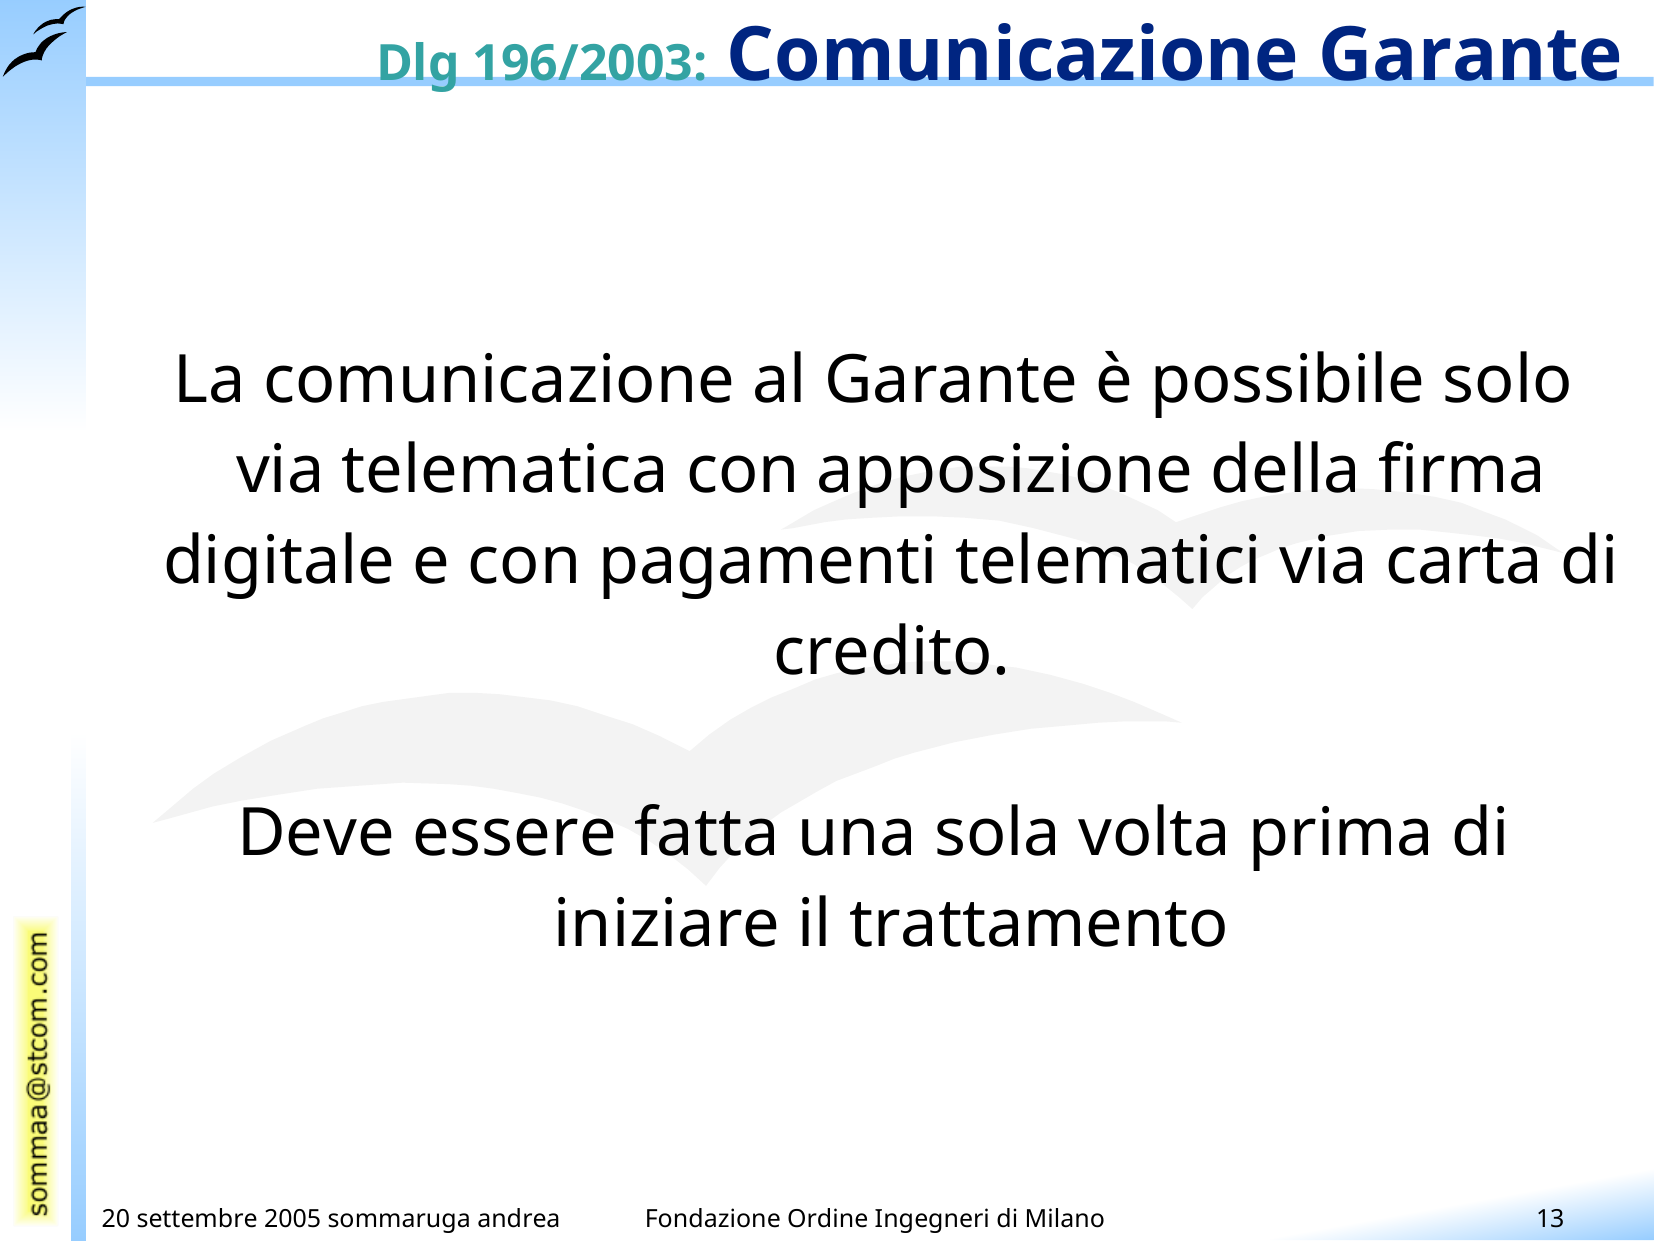

# Dlg 196/2003: Comunicazione Garante
La comunicazione al Garante è possibile solo via telematica con apposizione della firma digitale e con pagamenti telematici via carta di credito.
Deve essere fatta una sola volta prima di iniziare il trattamento